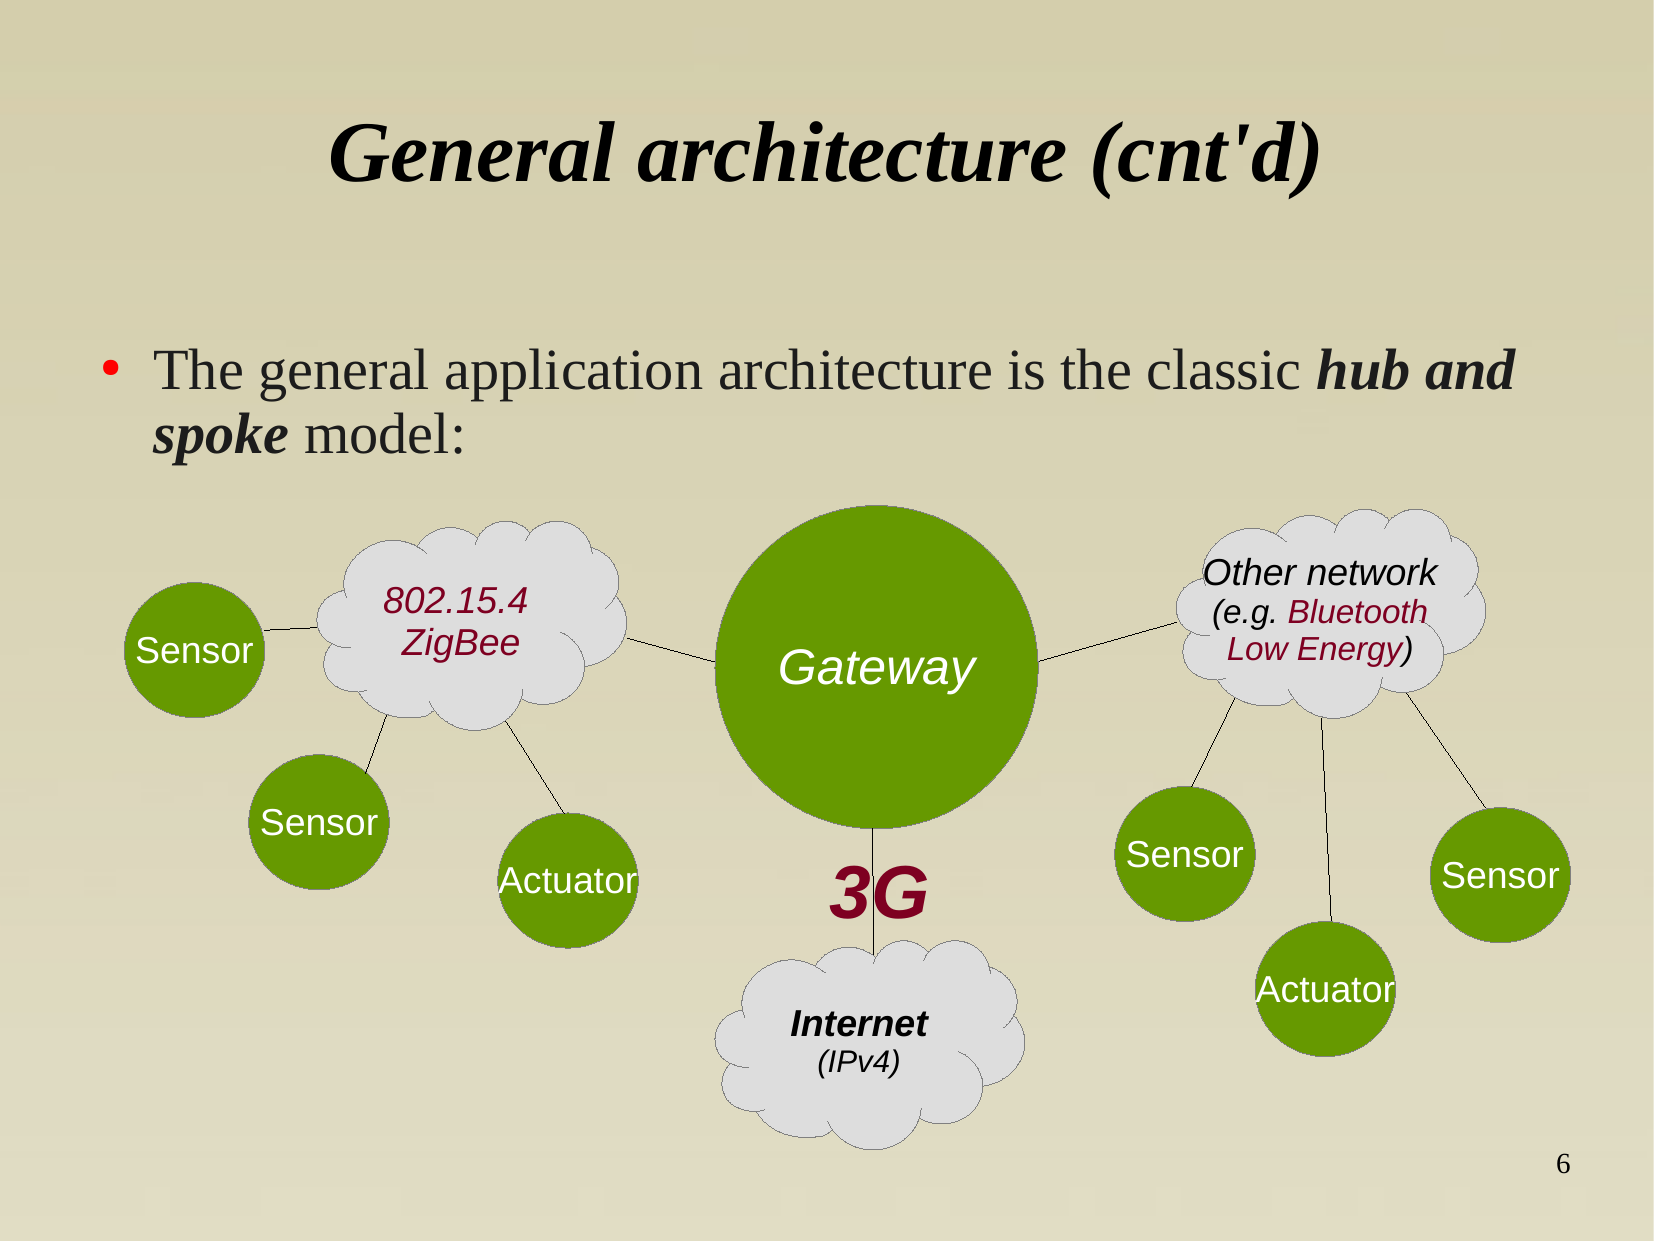

# General architecture (cnt'd)
The general application architecture is the classic hub and spoke model:
Gateway
Other network
(e.g. Bluetooth
Low Energy)
802.15.4
ZigBee
Sensor
Sensor
Sensor
Sensor
Actuator
3G
Actuator
Internet
(IPv4)
6